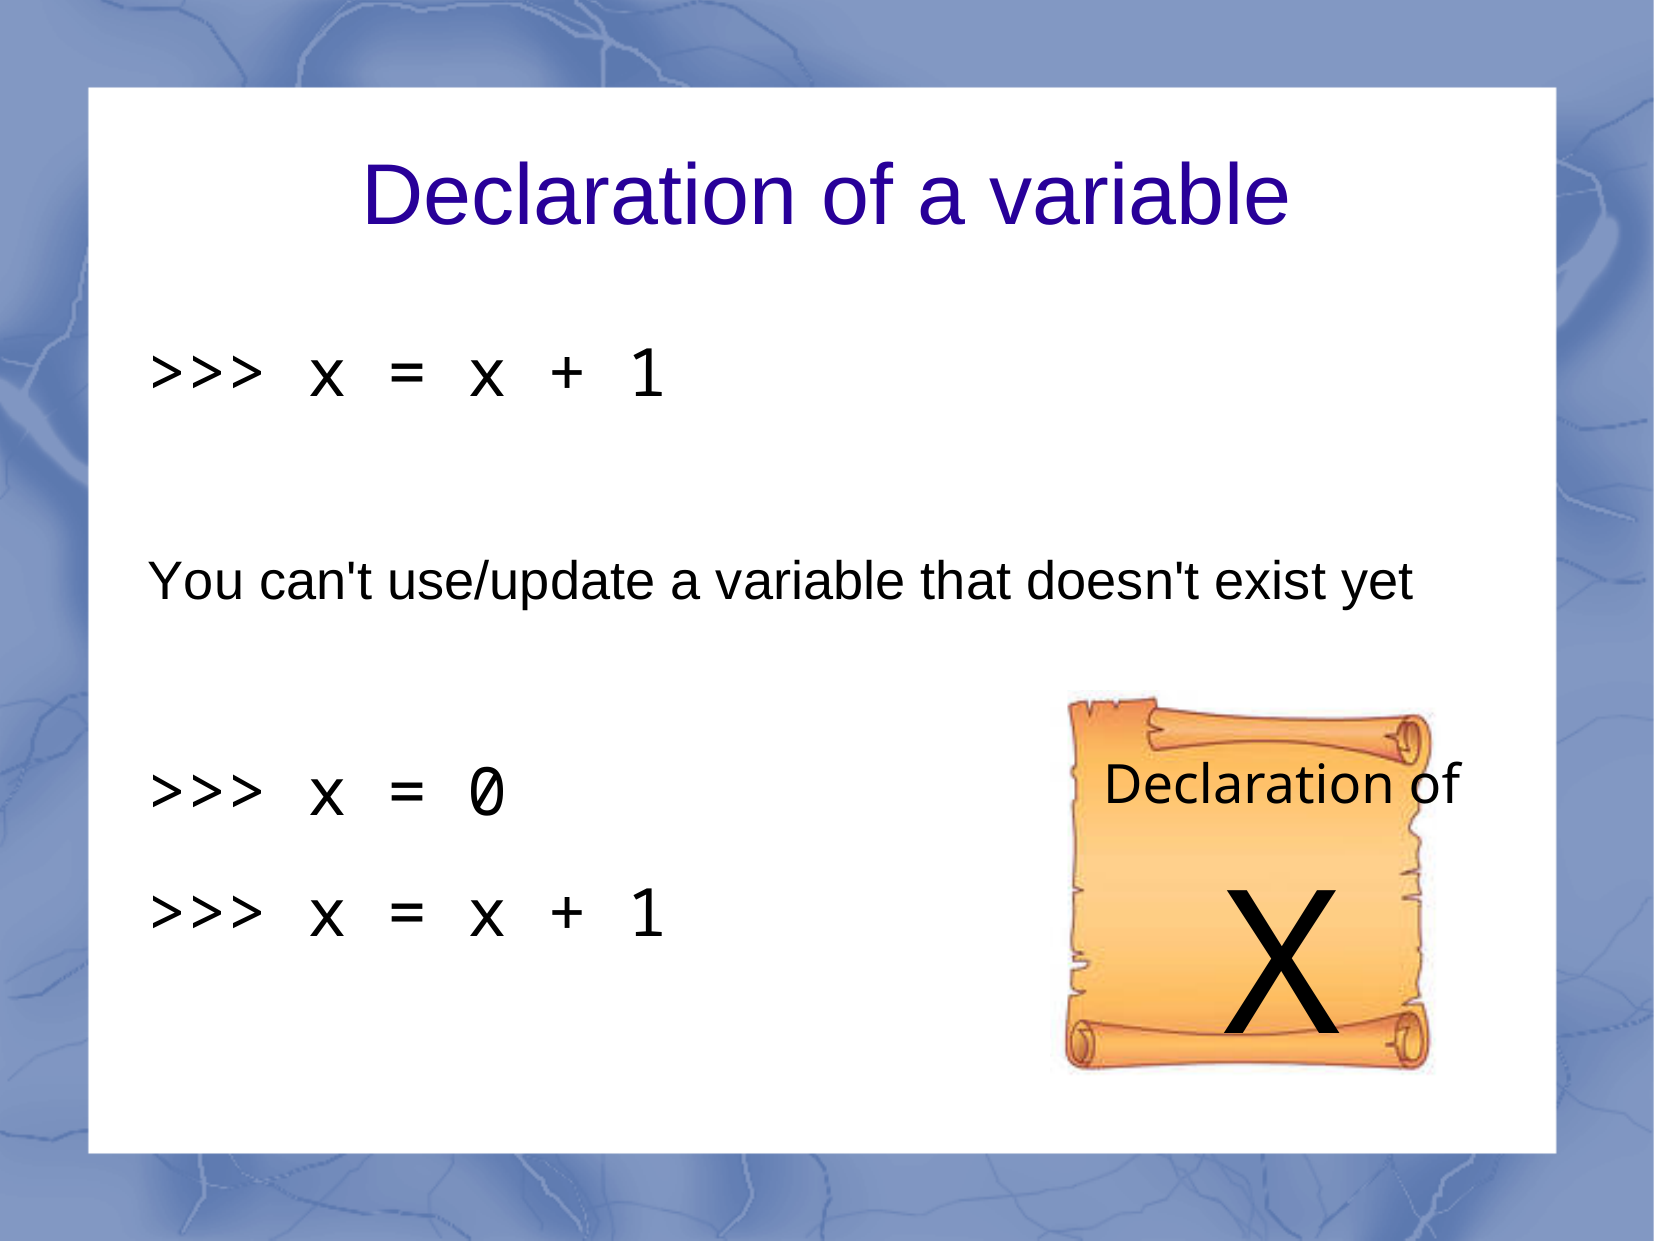

# Declaration of a variable
>>> x = x + 1
You can't use/update a variable that doesn't exist yet
>>> x = 0
>>> x = x + 1
Declaration of
X